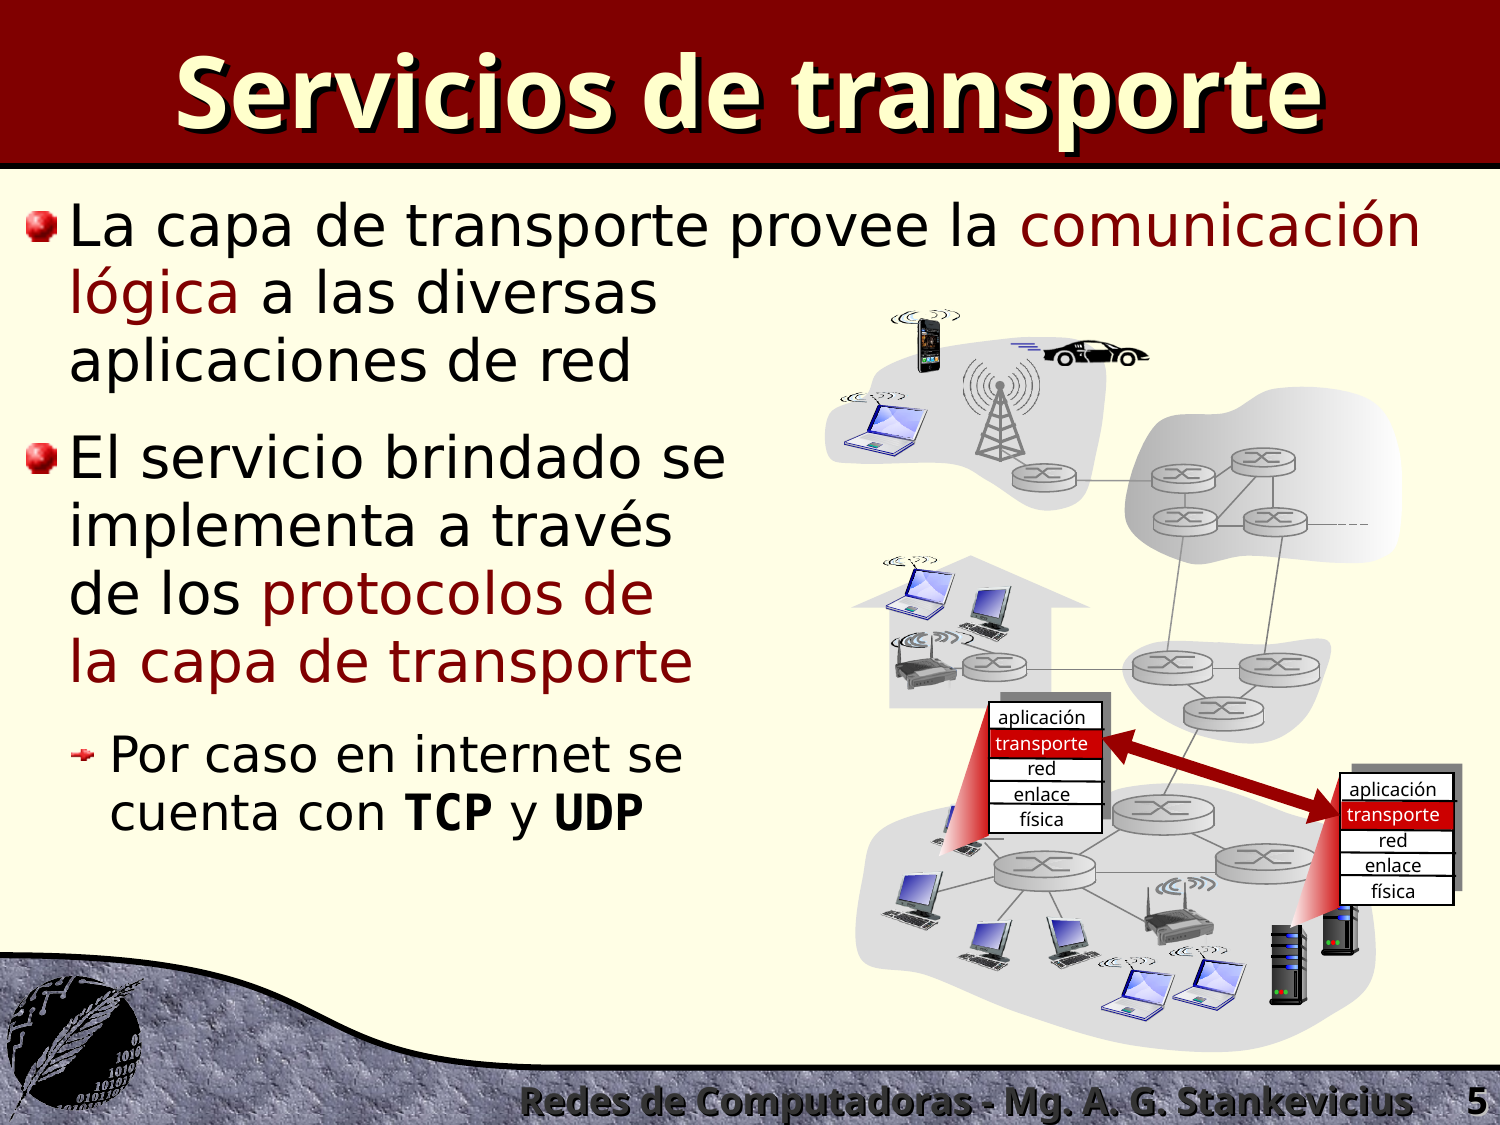

Servicios de transporte
# La capa de transporte provee la comunicación lógica a las diversas aplicaciones de red
El servicio brindado se
implementa a través
de los protocolos de
la capa de transporte
Por caso en internet se
cuenta con TCP y UDP
aplicación
transporte
red
enlace
física
aplicación
transporte
red
enlace
física
5